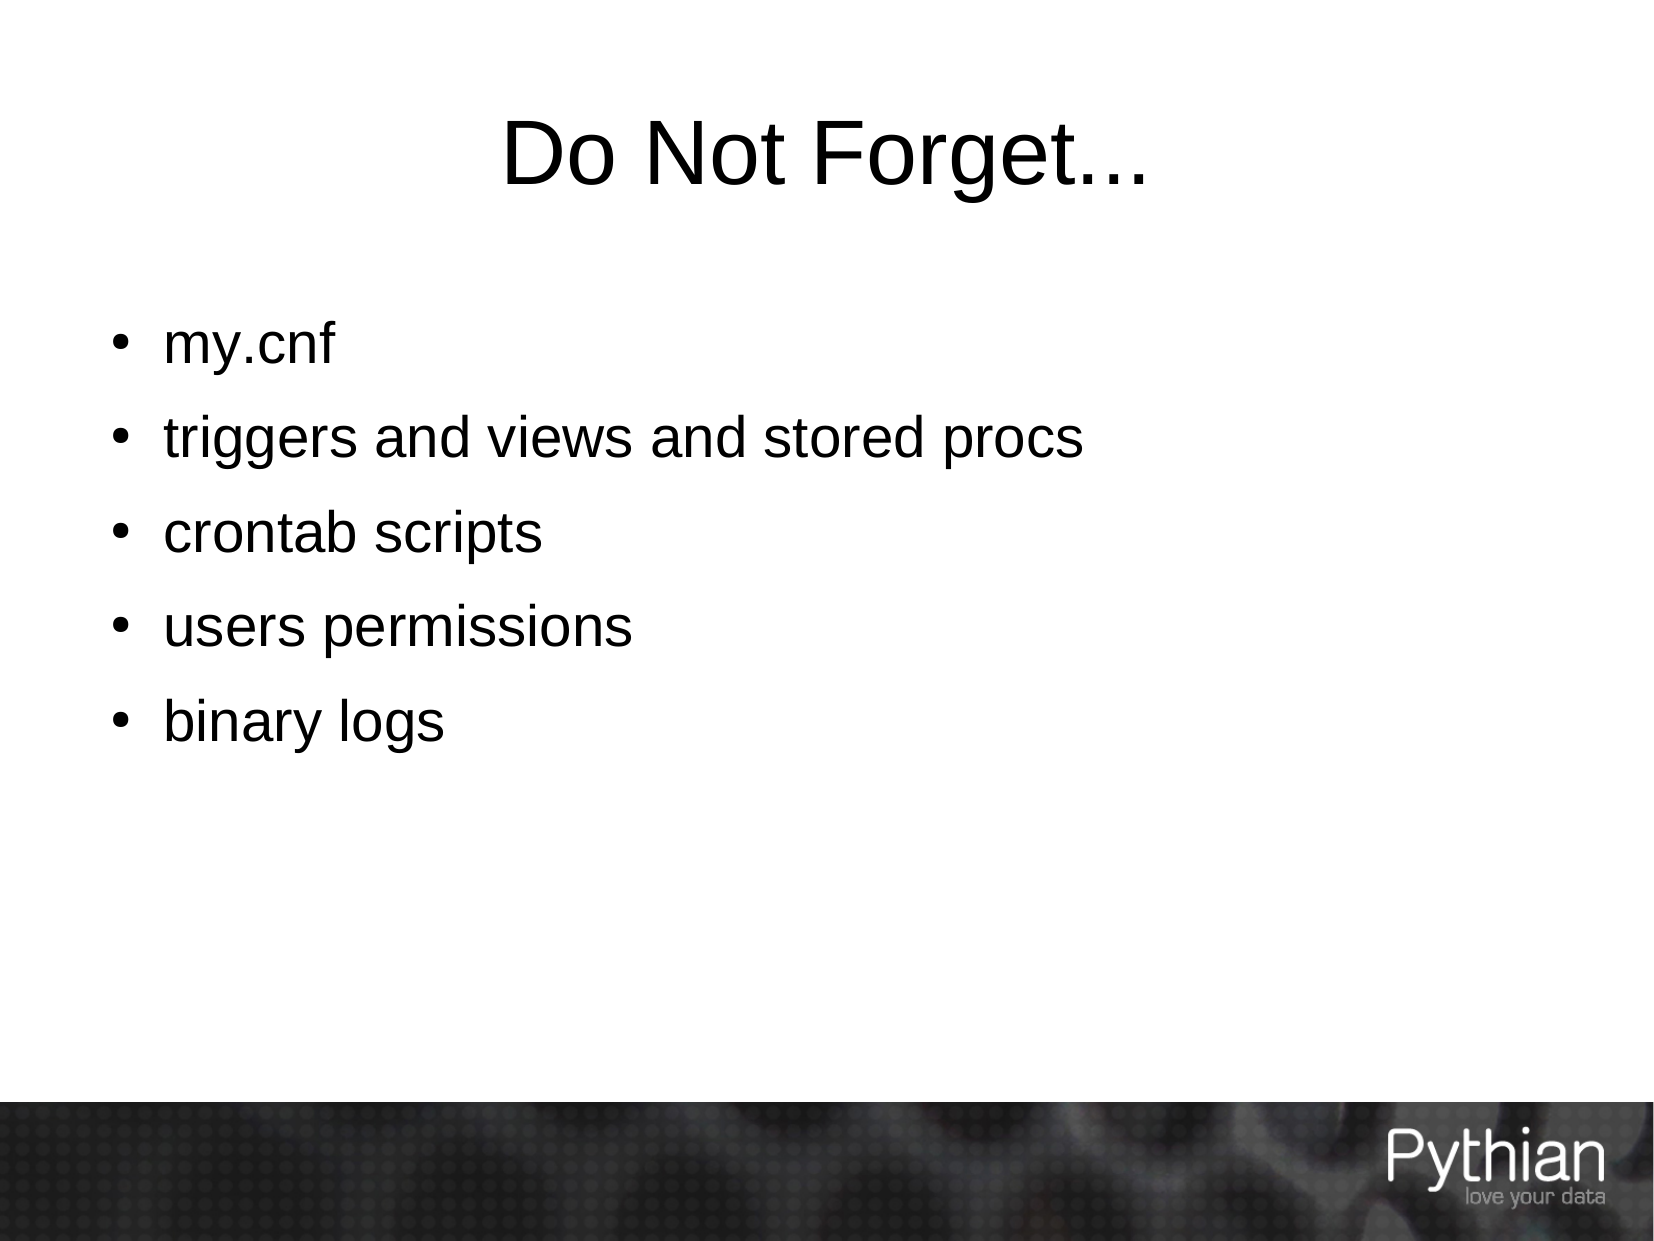

# Do Not Forget...
my.cnf
triggers and views and stored procs
crontab scripts
users permissions
binary logs